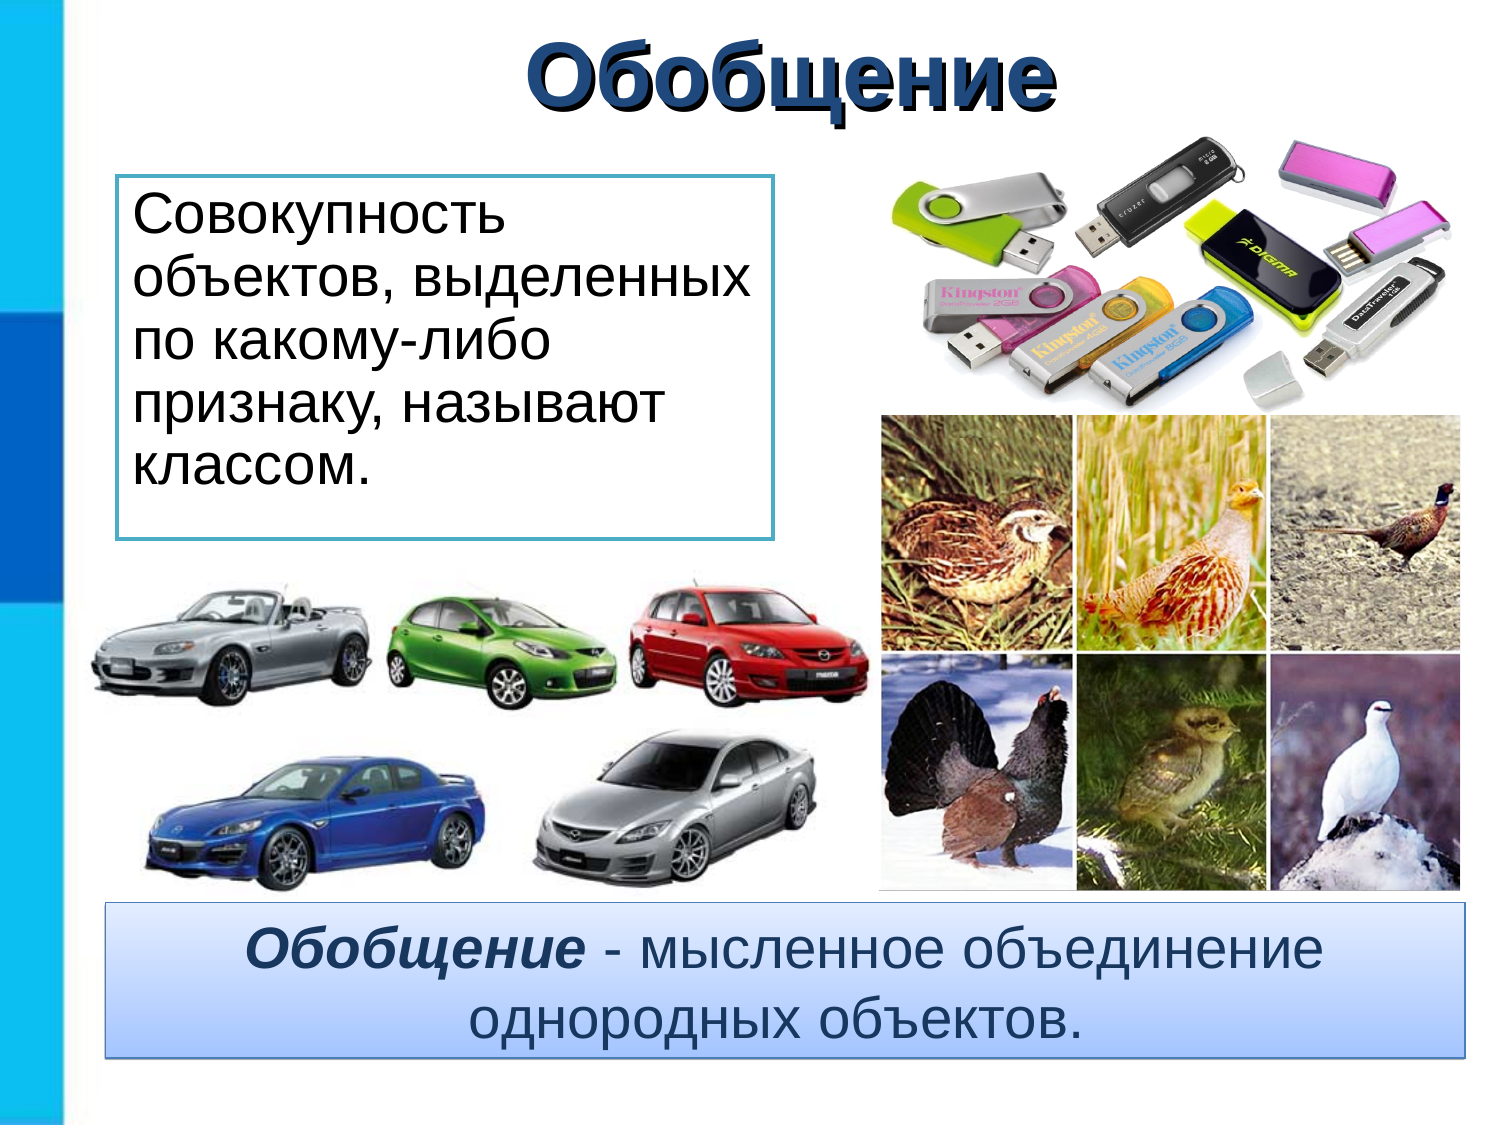

# Обобщение
Совокупность объектов, выделенных по какому-либо признаку, называют классом.
Обобщение - мысленное объединение однородных объектов.